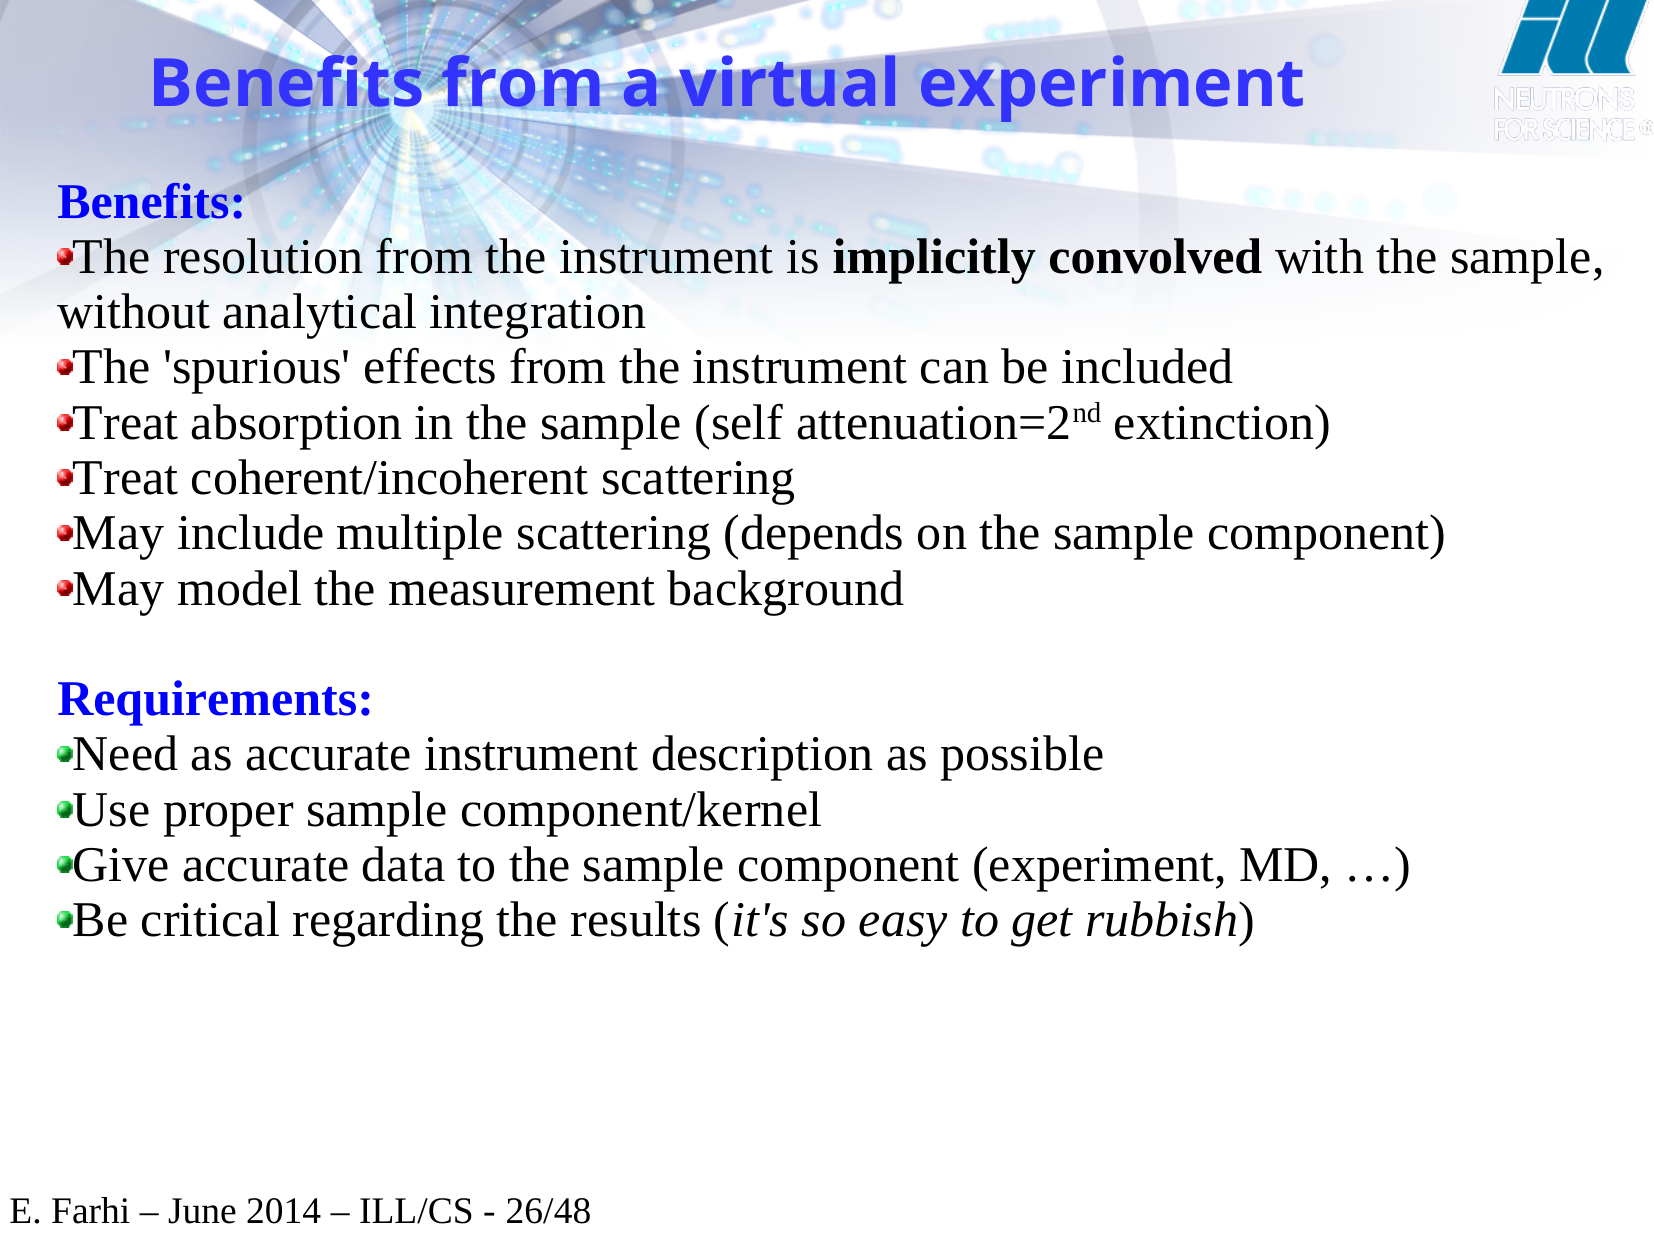

Benefits from a virtual experiment
Benefits:
The resolution from the instrument is implicitly convolved with the sample, without analytical integration
The 'spurious' effects from the instrument can be included
Treat absorption in the sample (self attenuation=2nd extinction)
Treat coherent/incoherent scattering
May include multiple scattering (depends on the sample component)
May model the measurement background
Requirements:
Need as accurate instrument description as possible
Use proper sample component/kernel
Give accurate data to the sample component (experiment, MD, …)
Be critical regarding the results (it's so easy to get rubbish)